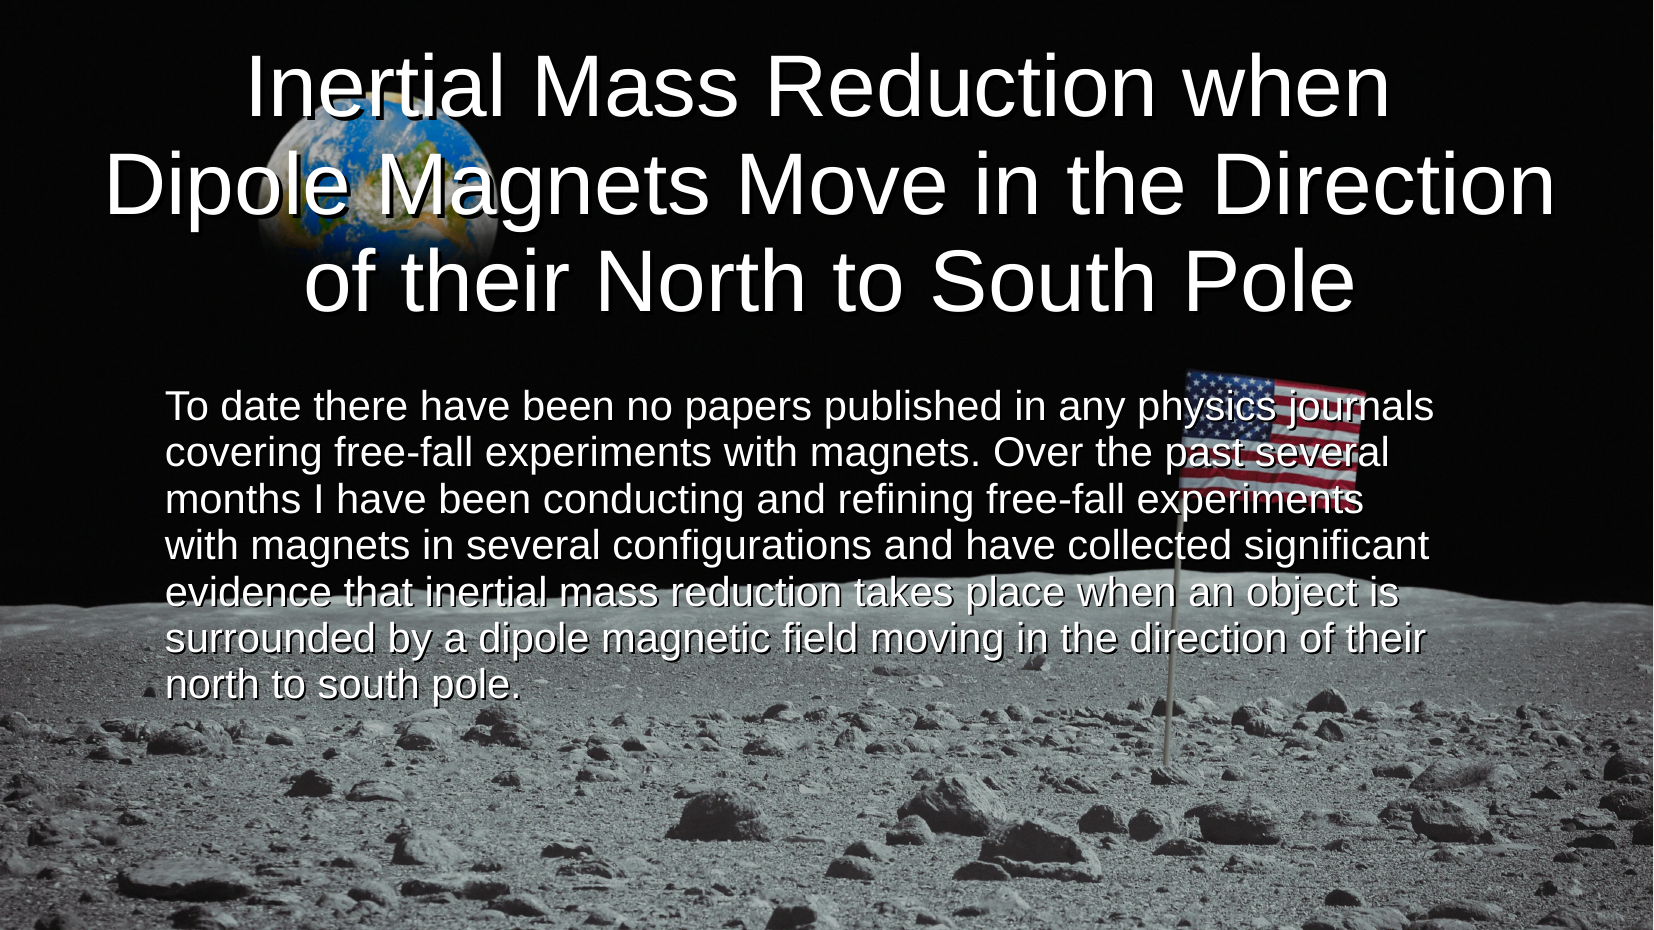

# Inertial Mass Reduction when Dipole Magnets Move in the Direction of their North to South Pole
To date there have been no papers published in any physics journals covering free-fall experiments with magnets. Over the past several months I have been conducting and refining free-fall experiments with magnets in several configurations and have collected significant evidence that inertial mass reduction takes place when an object is surrounded by a dipole magnetic field moving in the direction of their north to south pole.